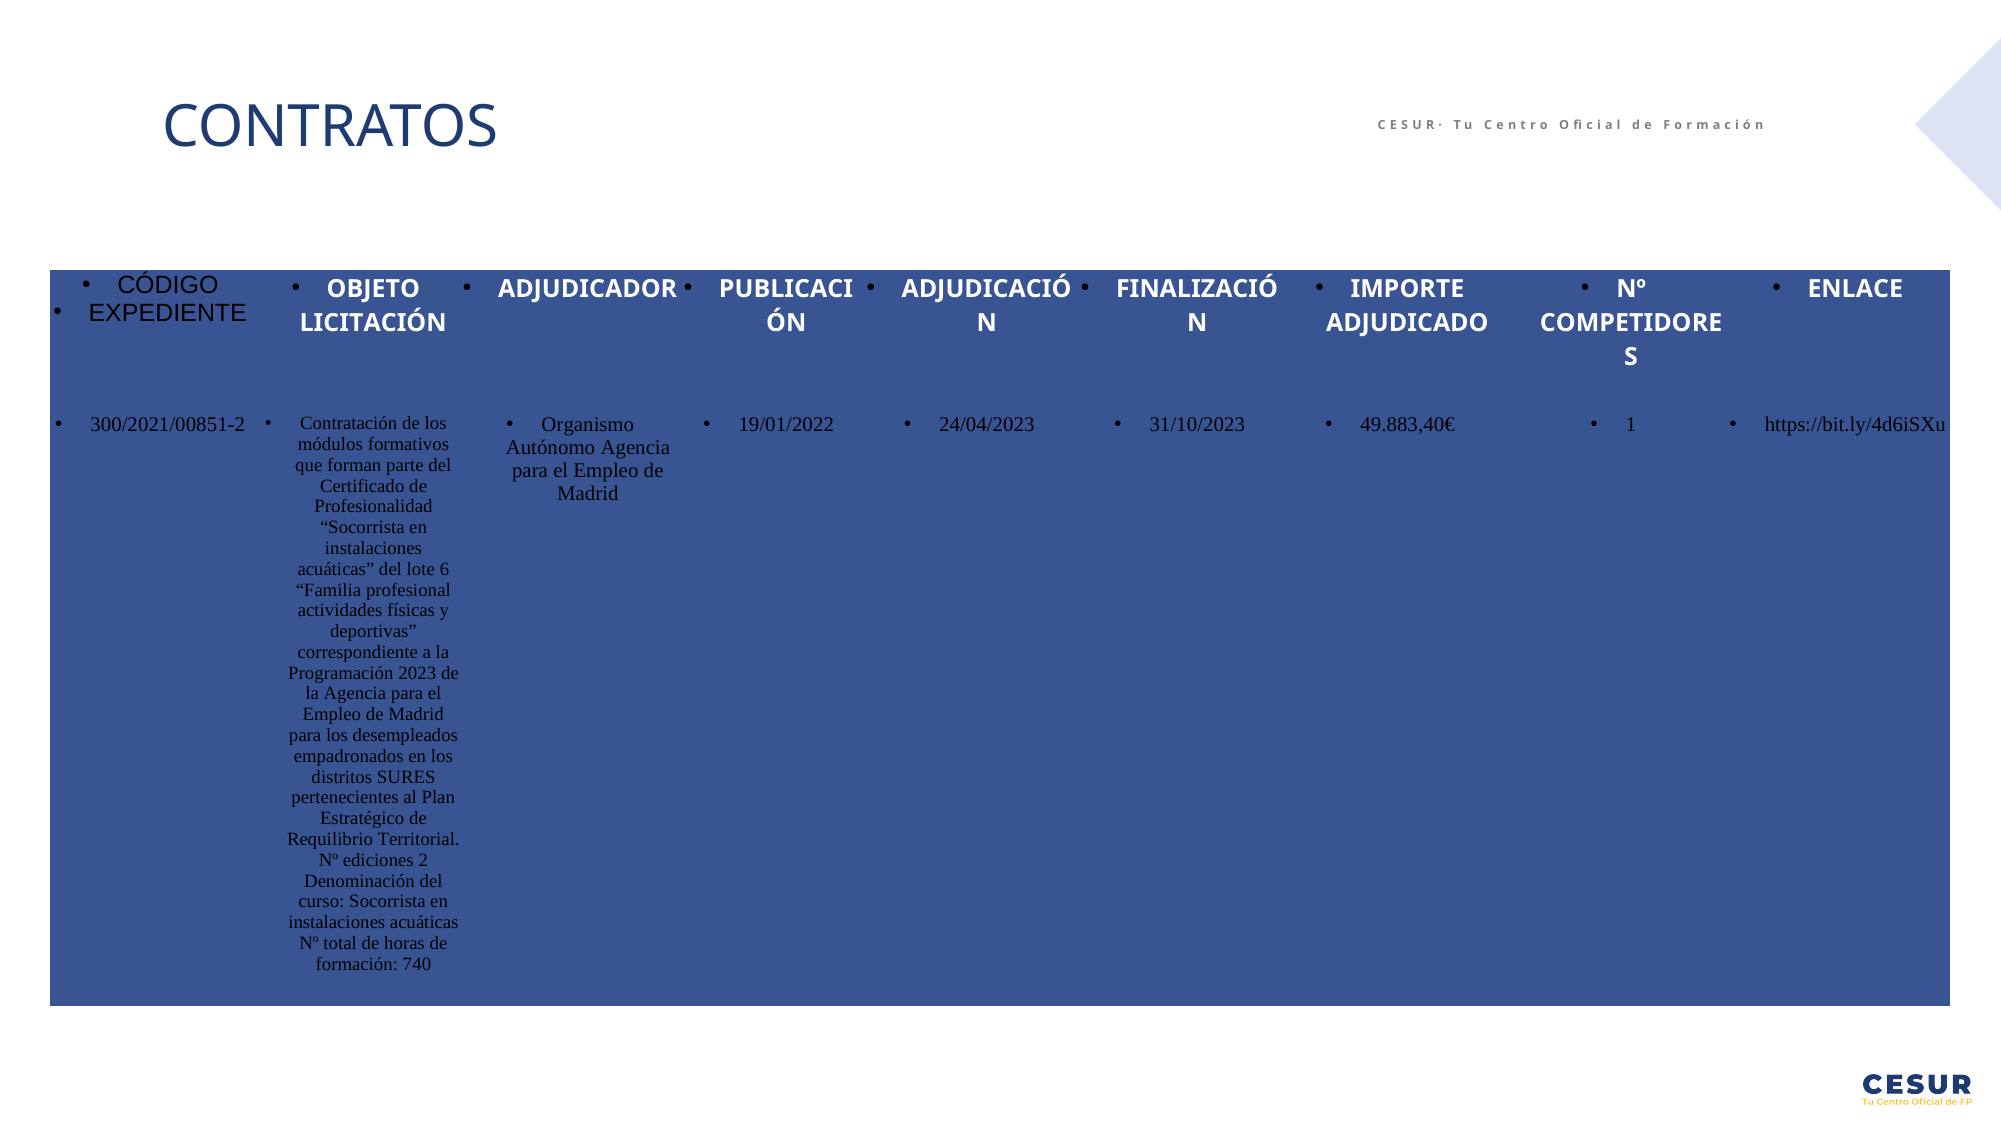

# CONTRATOS
| CÓDIGO EXPEDIENTE | OBJETO LICITACIÓN | ADJUDICADOR | PUBLICACIÓN | ADJUDICACIÓN | FINALIZACIÓN | IMPORTE ADJUDICADO | Nº COMPETIDORES | ENLACE |
| --- | --- | --- | --- | --- | --- | --- | --- | --- |
| 300/2021/00851-2 | Contratación de los módulos formativos que forman parte del Certificado de Profesionalidad “Socorrista en instalaciones acuáticas” del lote 6 “Familia profesional actividades físicas y deportivas” correspondiente a la Programación 2023 de la Agencia para el Empleo de Madrid para los desempleados empadronados en los distritos SURES pertenecientes al Plan Estratégico de Requilibrio Territorial. Nº ediciones 2 Denominación del curso: Socorrista en instalaciones acuáticas Nº total de horas de formación: 740 | Organismo Autónomo Agencia para el Empleo de Madrid | 19/01/2022 | 24/04/2023 | 31/10/2023 | 49.883,40€ | 1 | https://bit.ly/4d6iSXu |